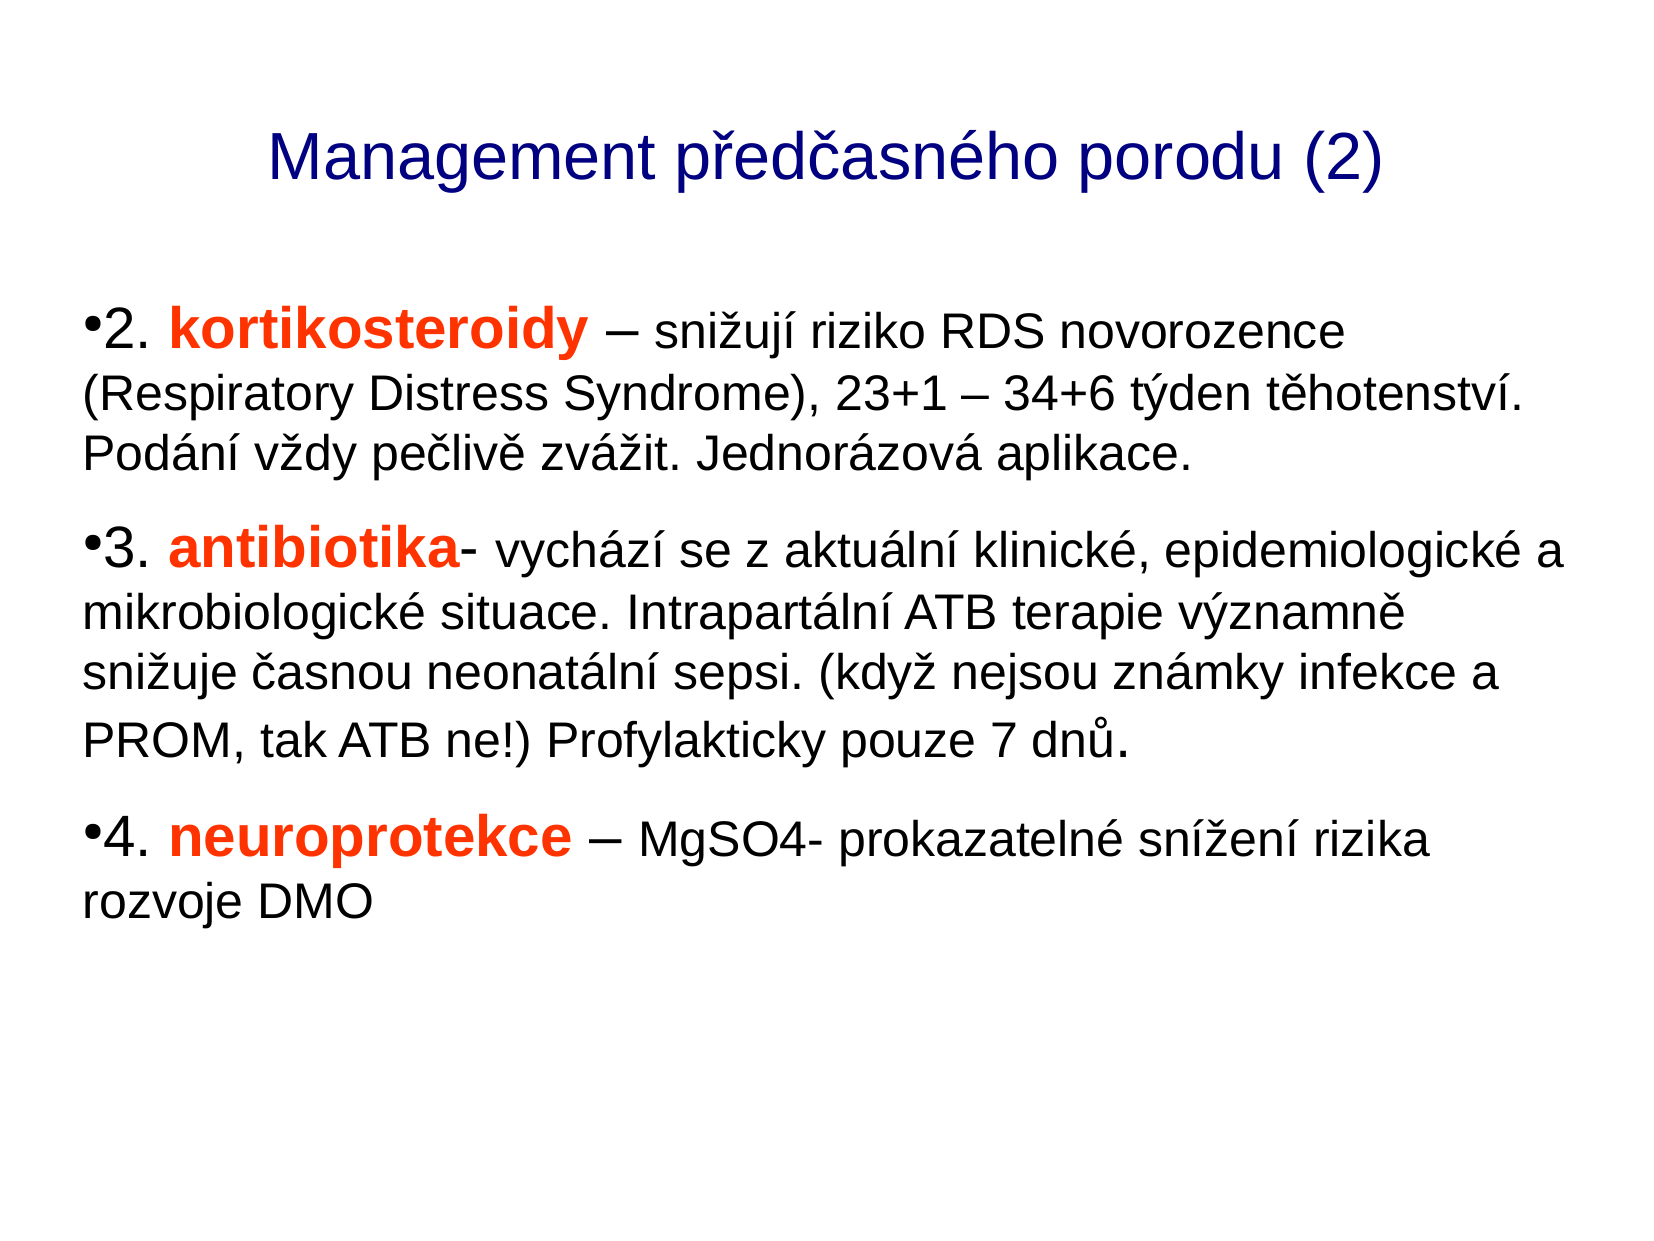

# Management předčasného porodu (2)
2. kortikosteroidy – snižují riziko RDS novorozence (Respiratory Distress Syndrome), 23+1 – 34+6 týden těhotenství. Podání vždy pečlivě zvážit. Jednorázová aplikace.
3. antibiotika- vychází se z aktuální klinické, epidemiologické a mikrobiologické situace. Intrapartální ATB terapie významně snižuje časnou neonatální sepsi. (když nejsou známky infekce a PROM, tak ATB ne!) Profylakticky pouze 7 dnů.
4. neuroprotekce – MgSO4- prokazatelné snížení rizika rozvoje DMO